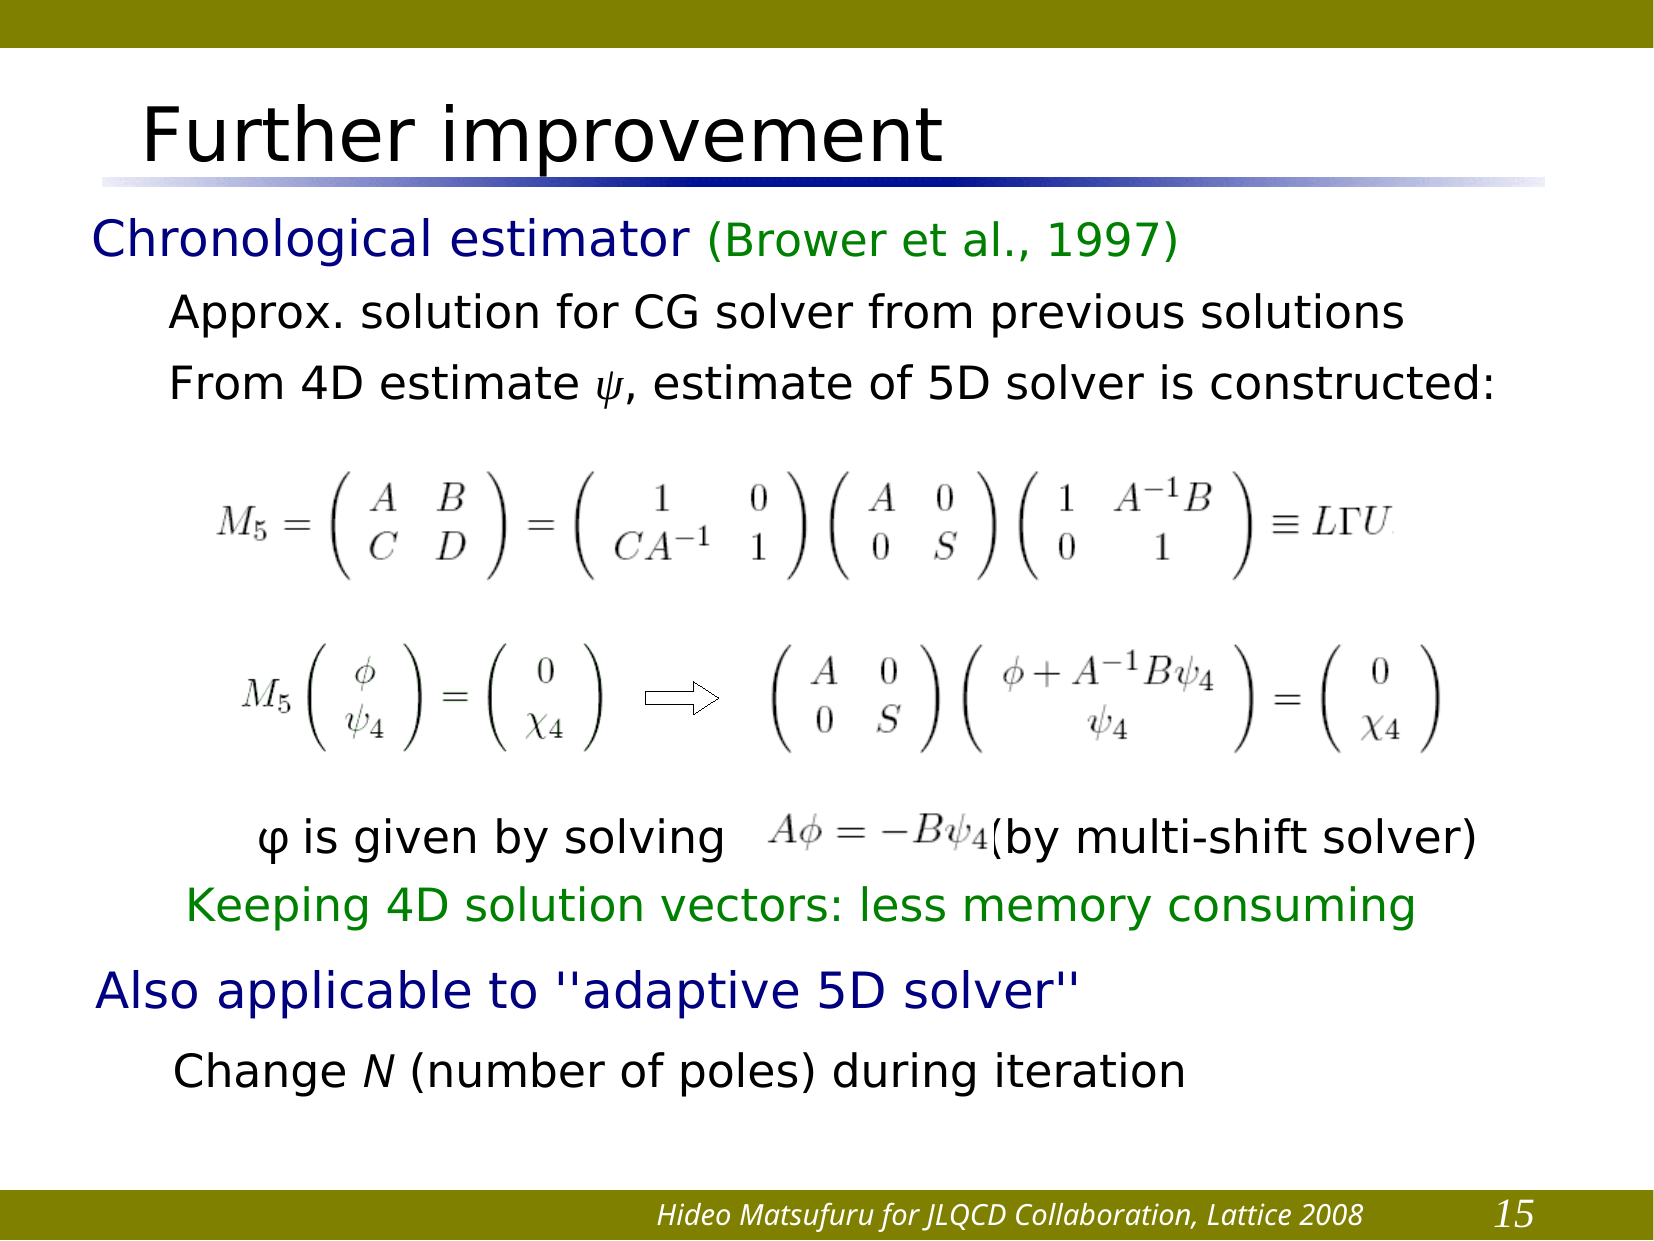

# Further improvement
Chronological estimator (Brower et al., 1997)
Approx. solution for CG solver from previous solutions
From 4D estimate ψ, estimate of 5D solver is constructed:
 φ is given by solving (by multi-shift solver)
Keeping 4D solution vectors: less memory consuming
Also applicable to ''adaptive 5D solver''
Change N (number of poles) during iteration